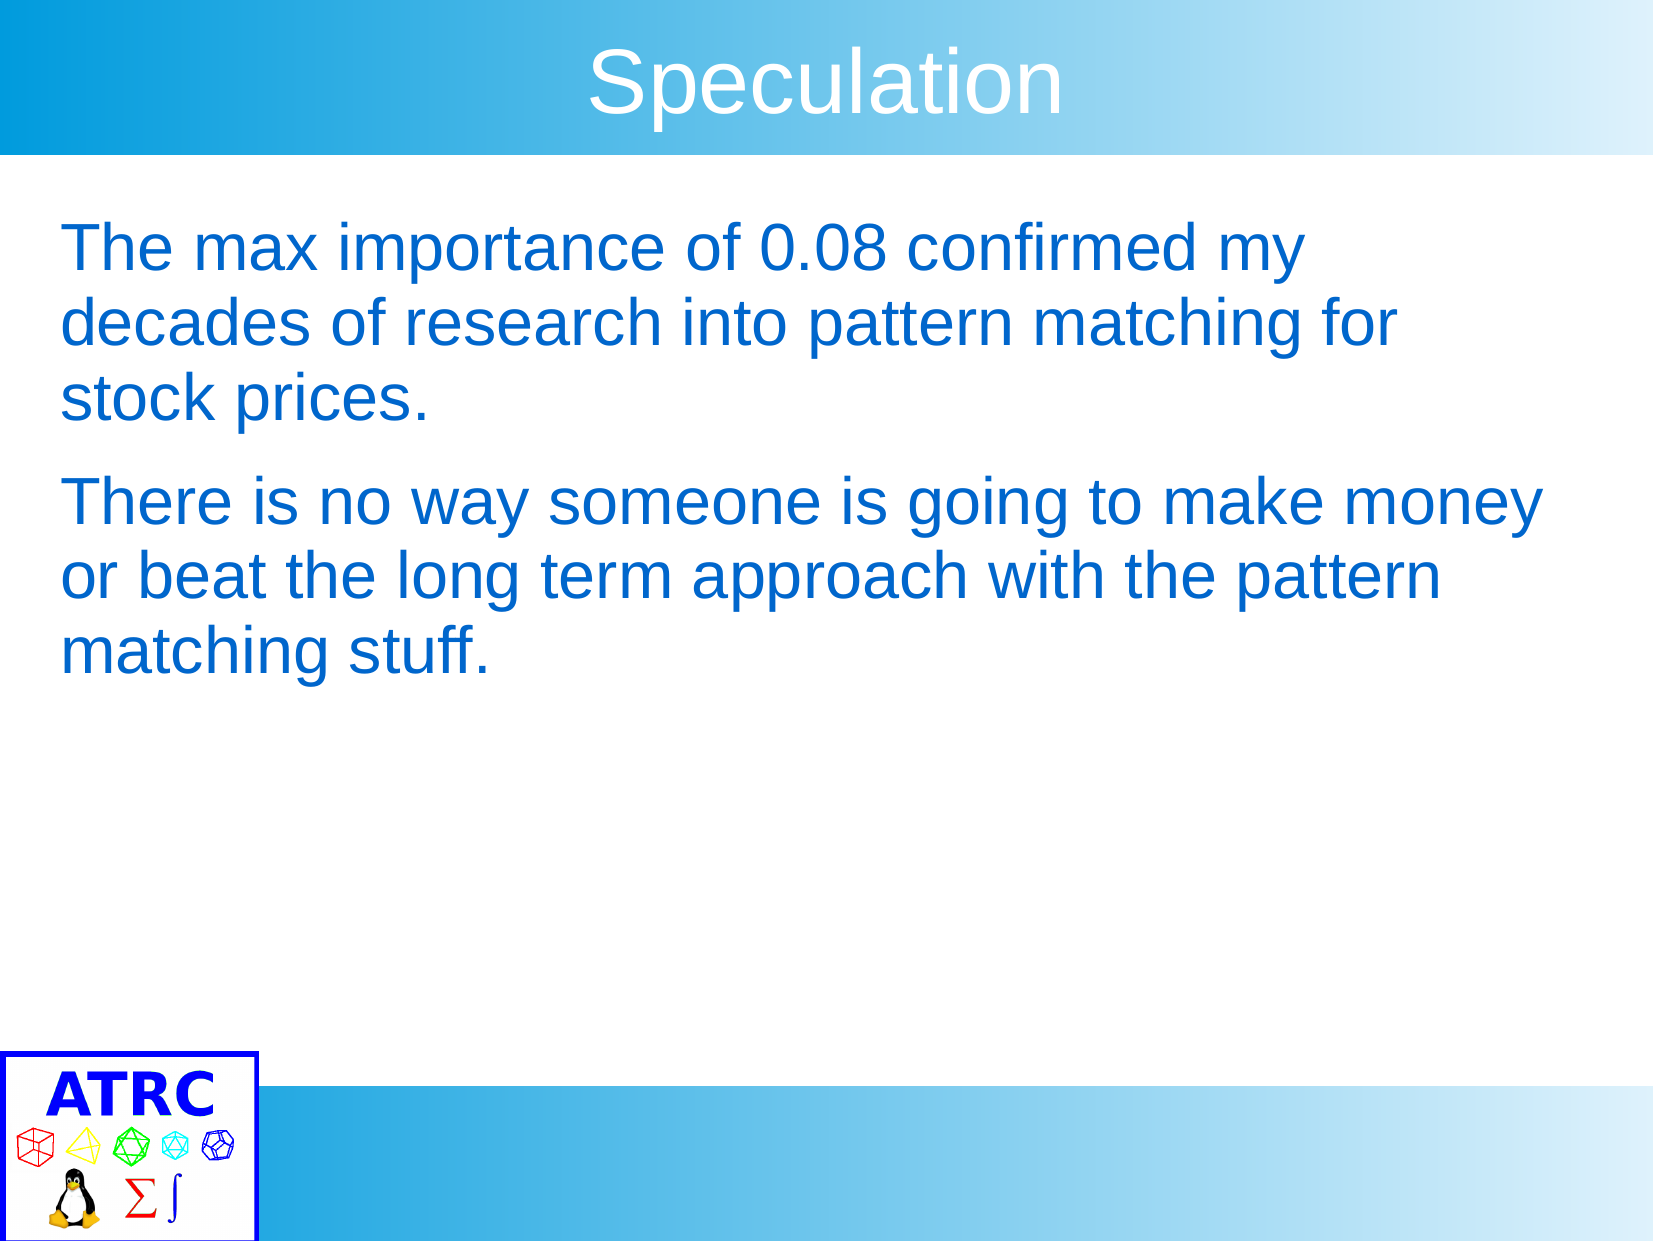

# Speculation
The max importance of 0.08 confirmed my decades of research into pattern matching for stock prices.
There is no way someone is going to make money or beat the long term approach with the pattern matching stuff.